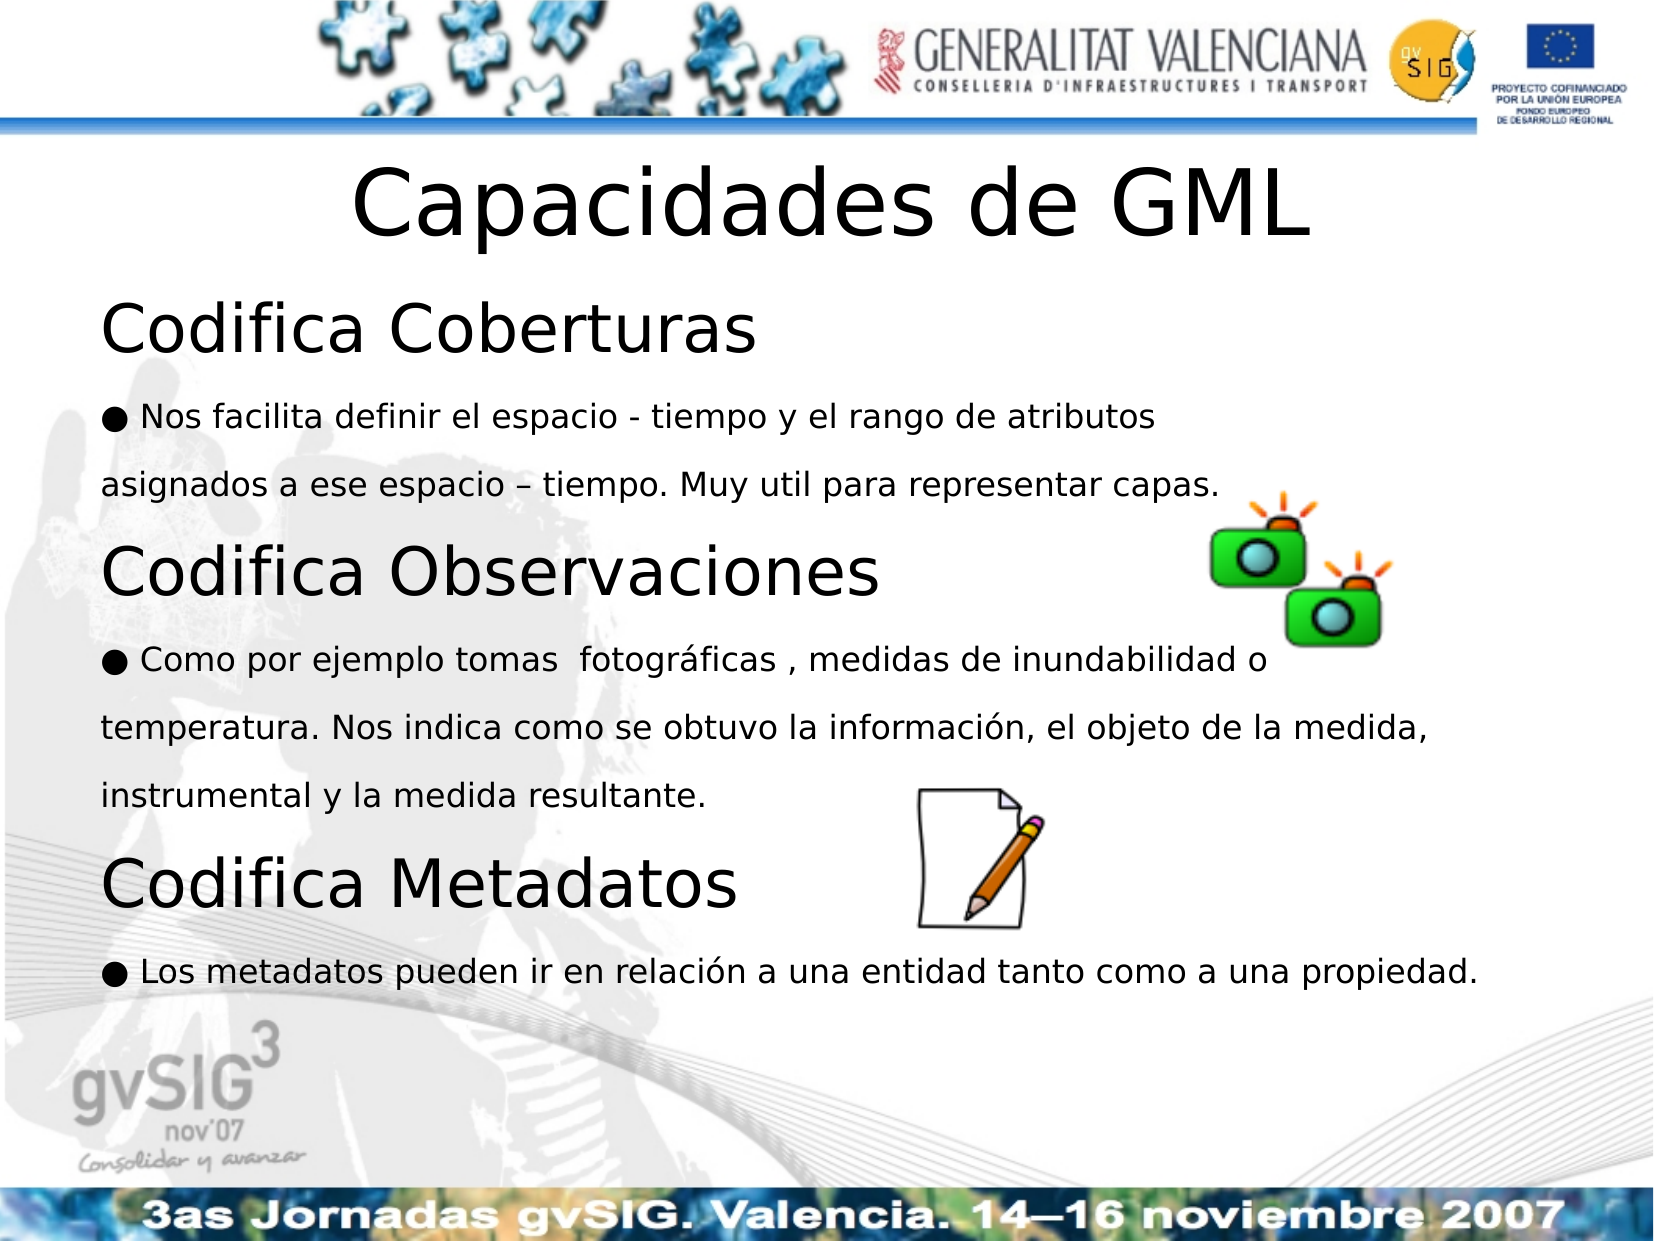

# Capacidades de GML
Codifica Coberturas
● Nos facilita definir el espacio - tiempo y el rango de atributos
asignados a ese espacio – tiempo. Muy util para representar capas.
Codifica Observaciones
● Como por ejemplo tomas fotográficas , medidas de inundabilidad o
temperatura. Nos indica como se obtuvo la información, el objeto de la medida,
instrumental y la medida resultante.
Codifica Metadatos
● Los metadatos pueden ir en relación a una entidad tanto como a una propiedad.